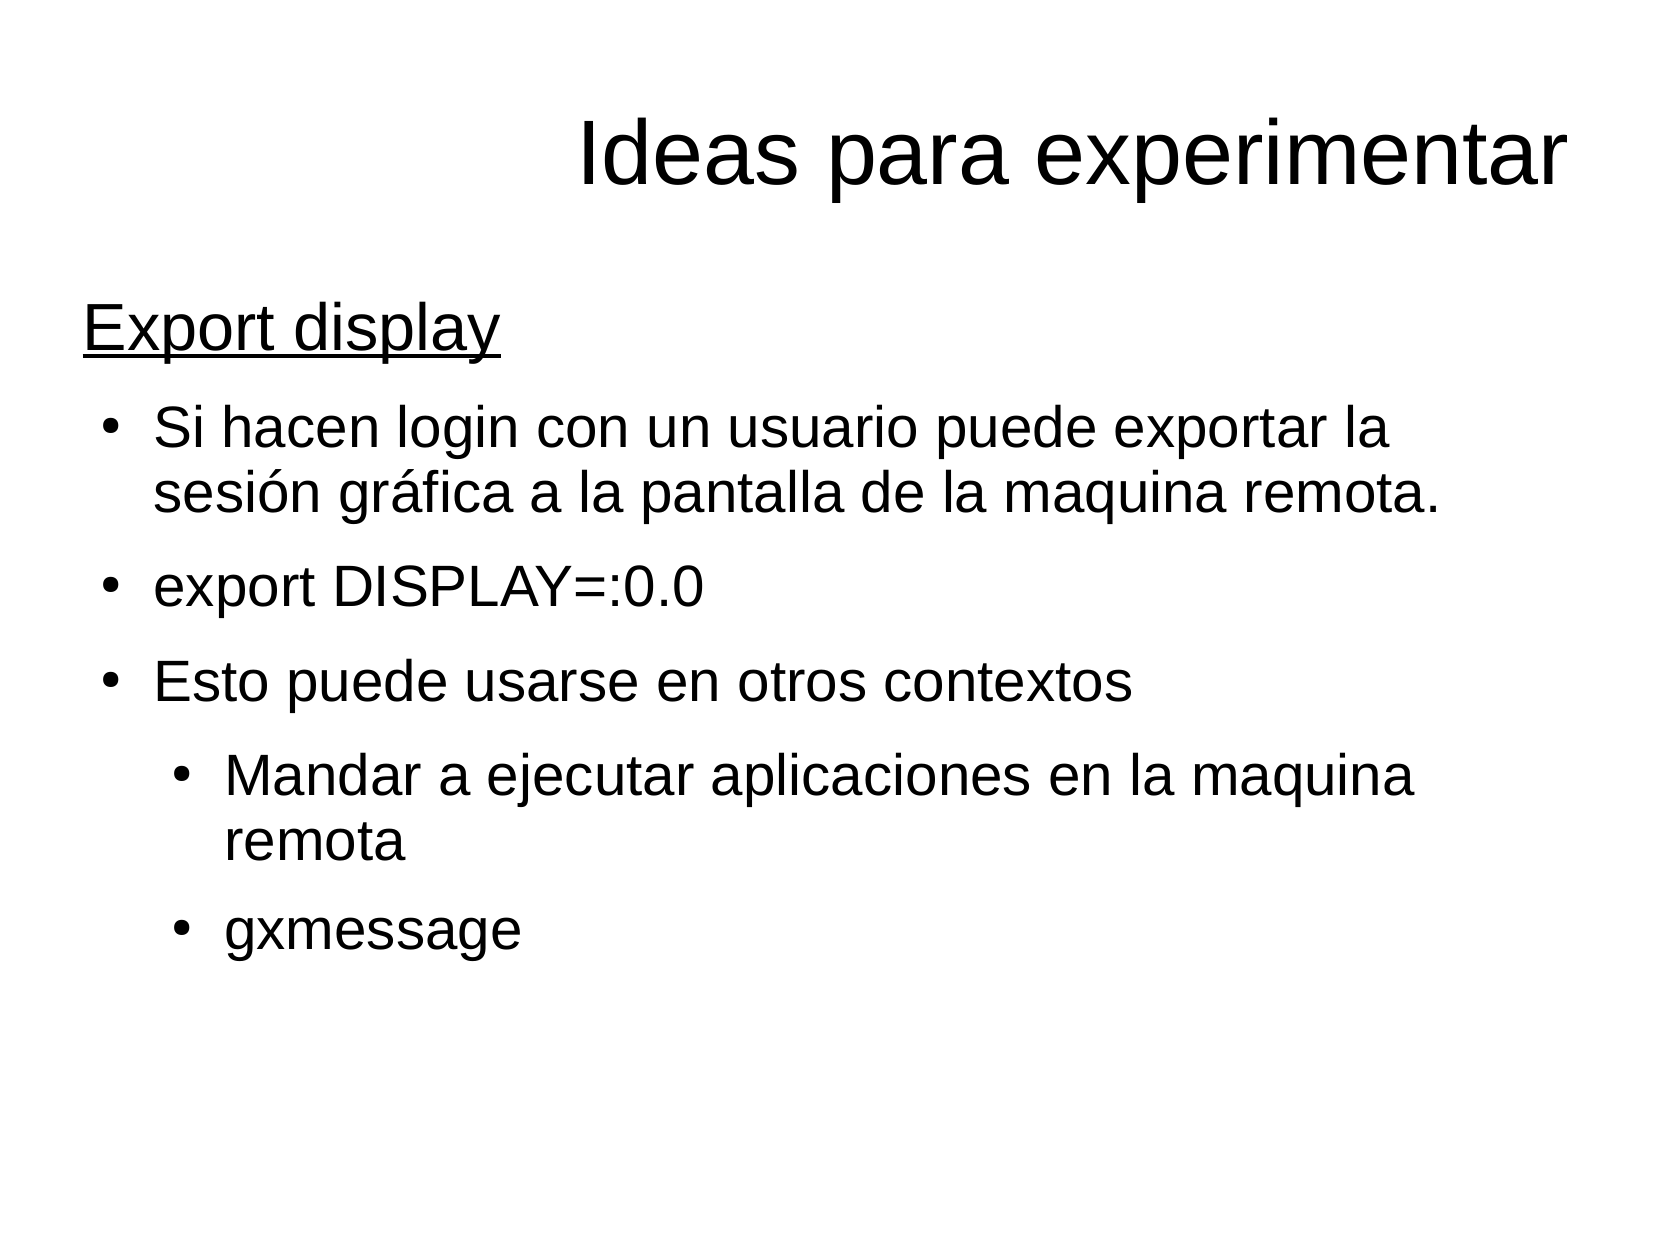

# Ideas para experimentar
Export display
Si hacen login con un usuario puede exportar la sesión gráfica a la pantalla de la maquina remota.
export DISPLAY=:0.0
Esto puede usarse en otros contextos
Mandar a ejecutar aplicaciones en la maquina remota
gxmessage